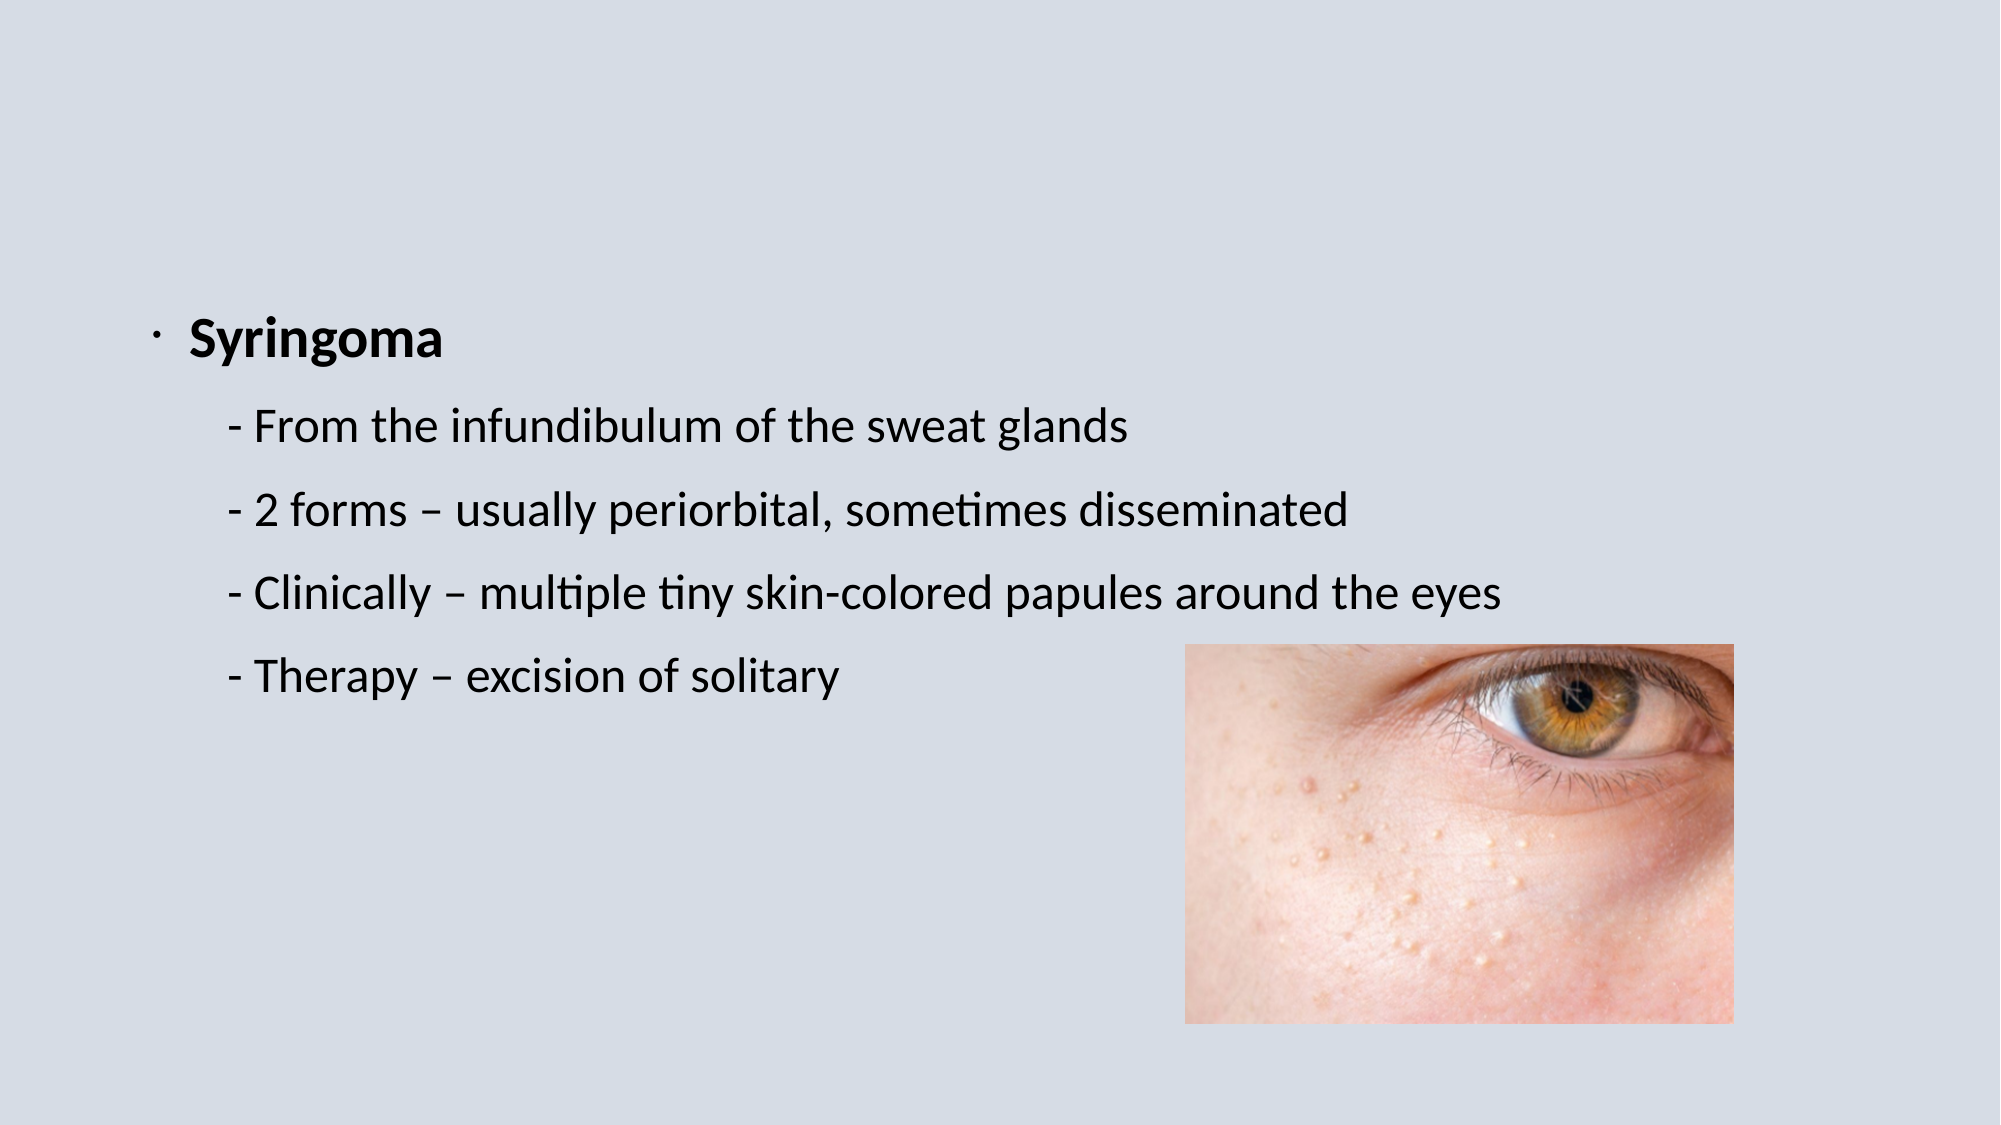

#
Syringoma
- From the infundibulum of the sweat glands
- 2 forms – usually periorbital, sometimes disseminated
- Clinically – multiple tiny skin-colored papules around the eyes
- Therapy – excision of solitary